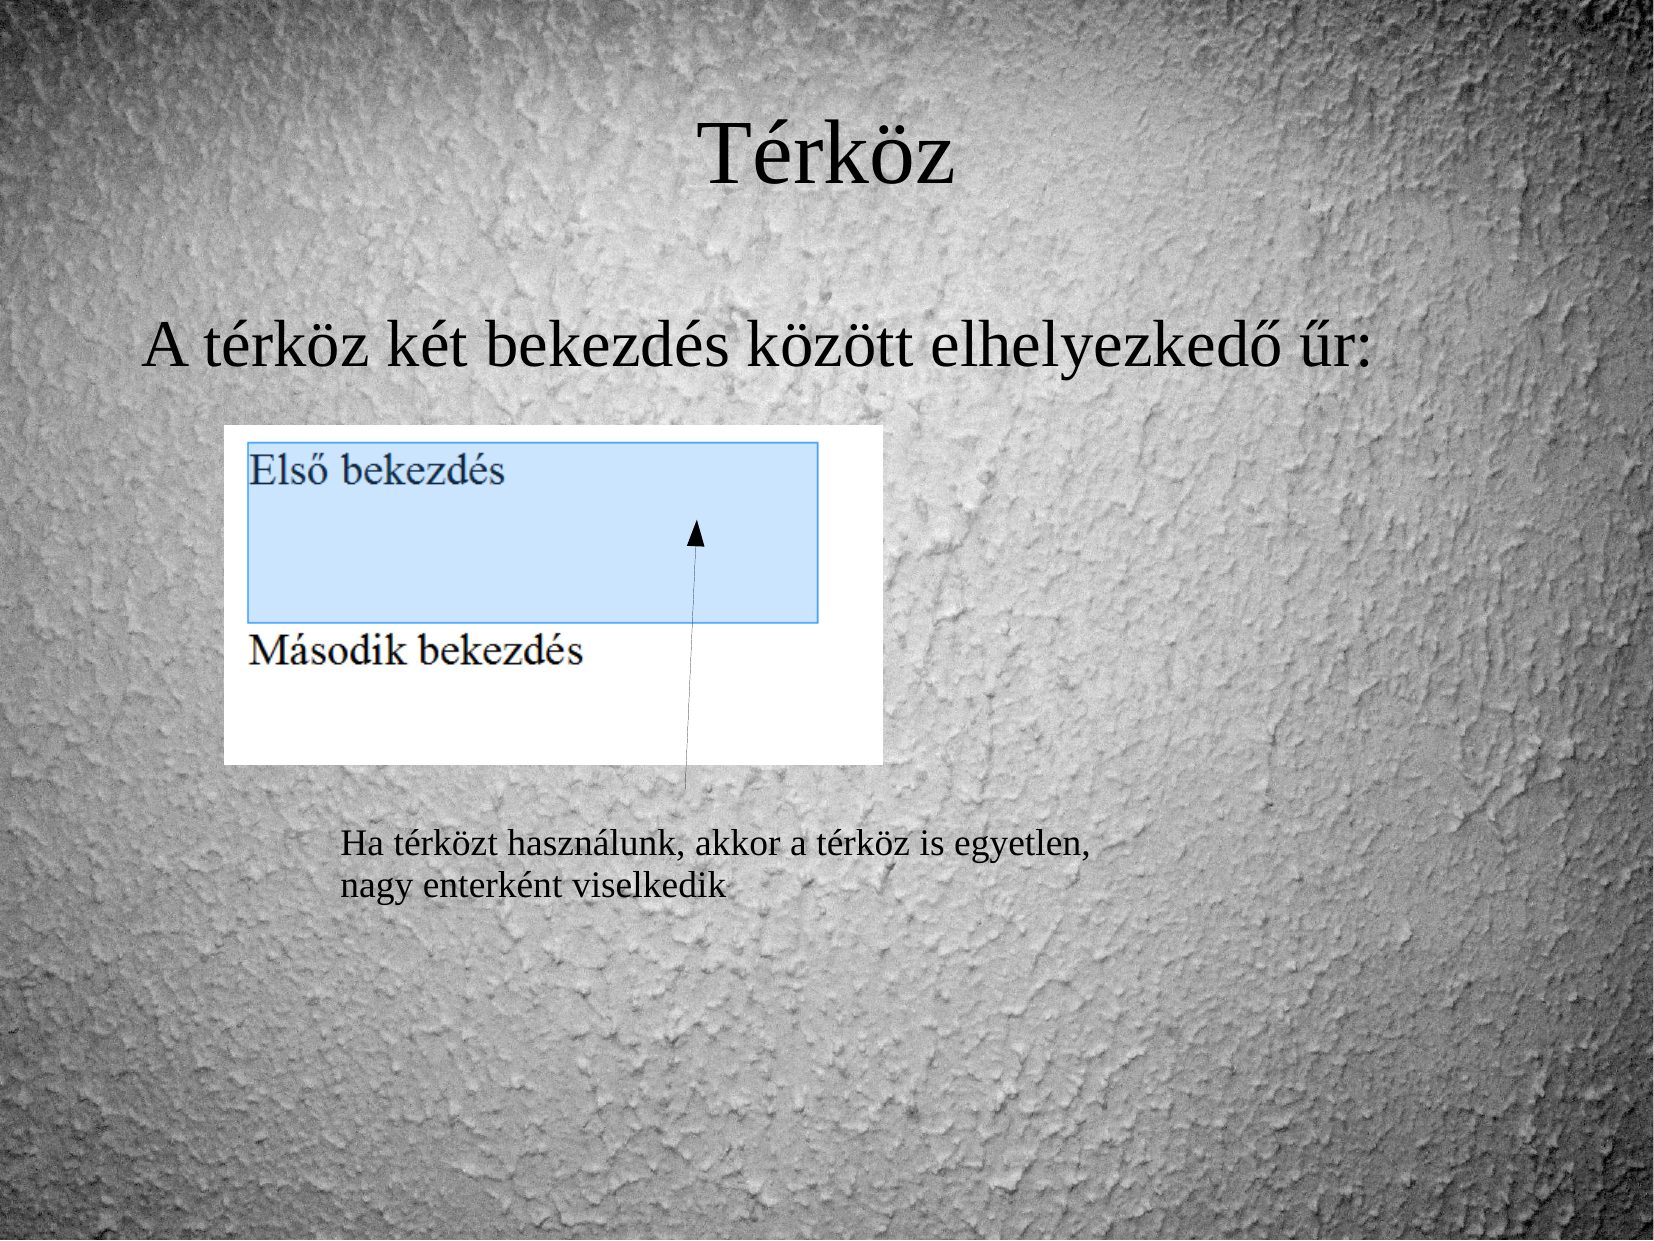

# Térköz
A térköz két bekezdés között elhelyezkedő űr:
Ha térközt használunk, akkor a térköz is egyetlen,
nagy enterként viselkedik